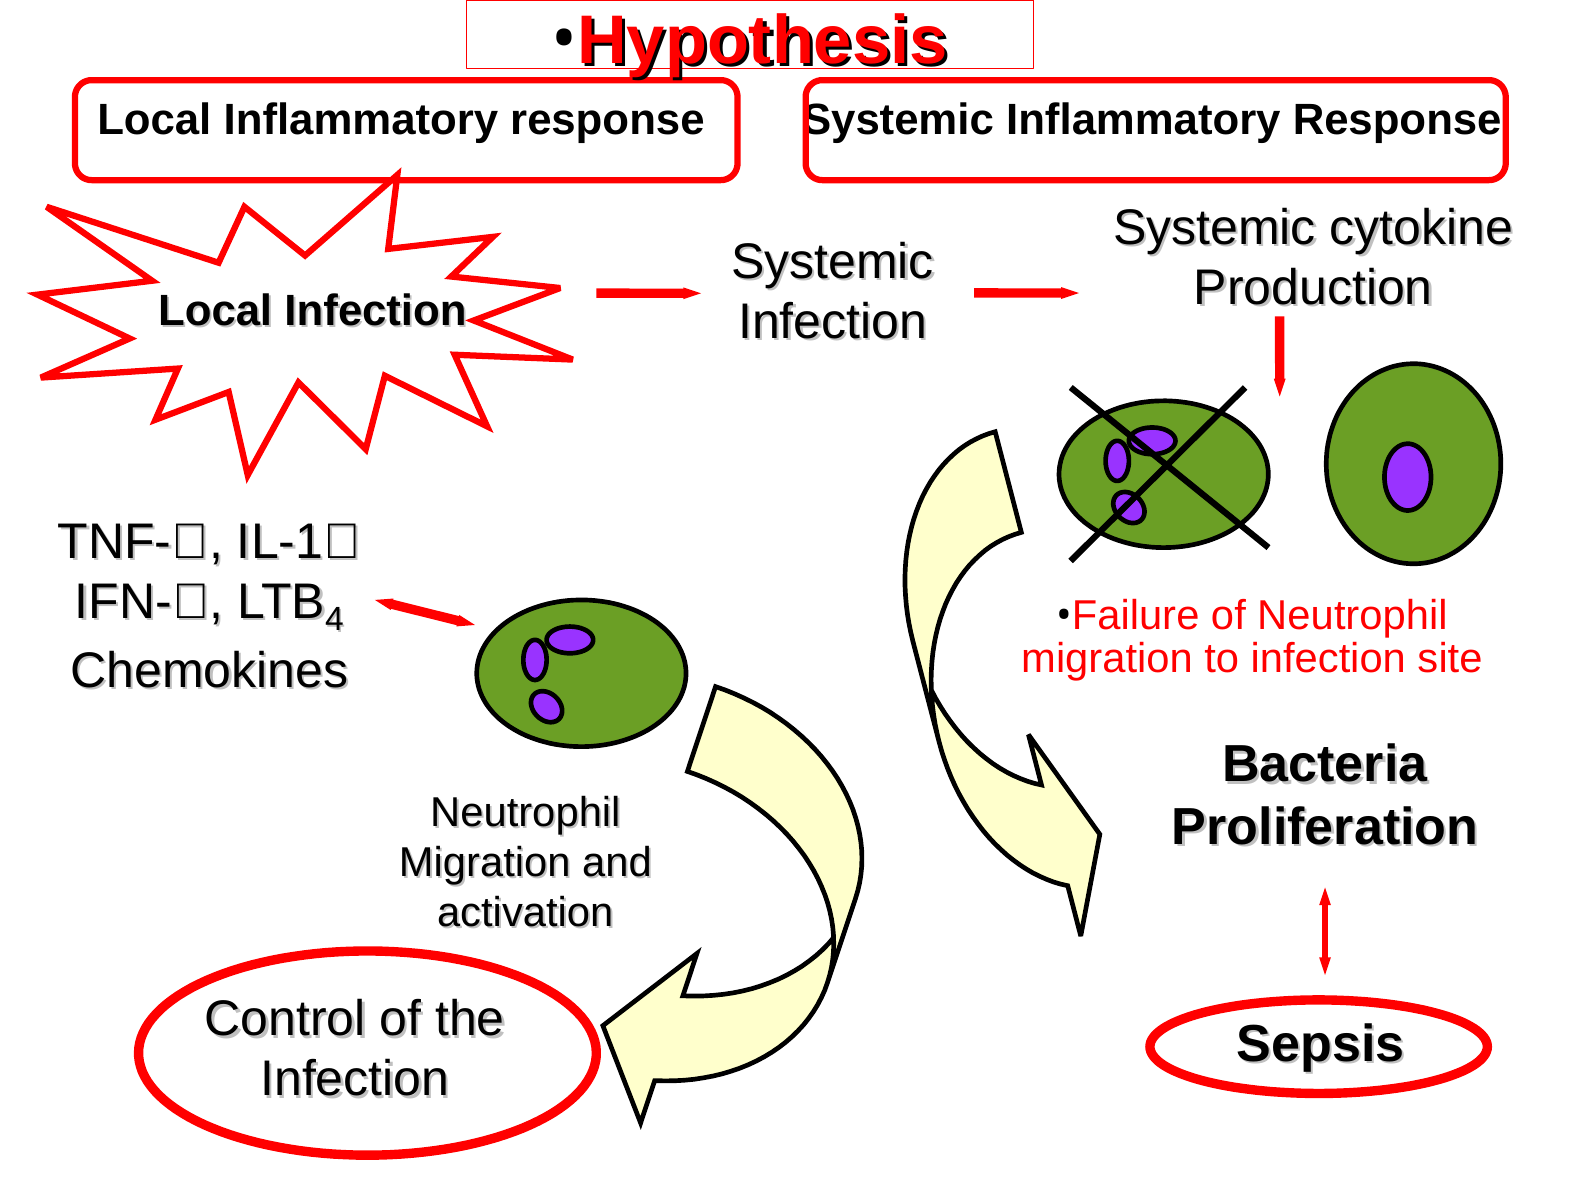

Hypothesis
Local Inflammatory response
Systemic Inflammatory Response
Systemic cytokine Production
Systemic Infection
Local Infection
TNF-, IL-1
IFN-, LTB4
Chemokines
Failure of Neutrophil migration to infection site
Bacteria Proliferation
Neutrophil Migration and activation
Control of the Infection
Sepsis